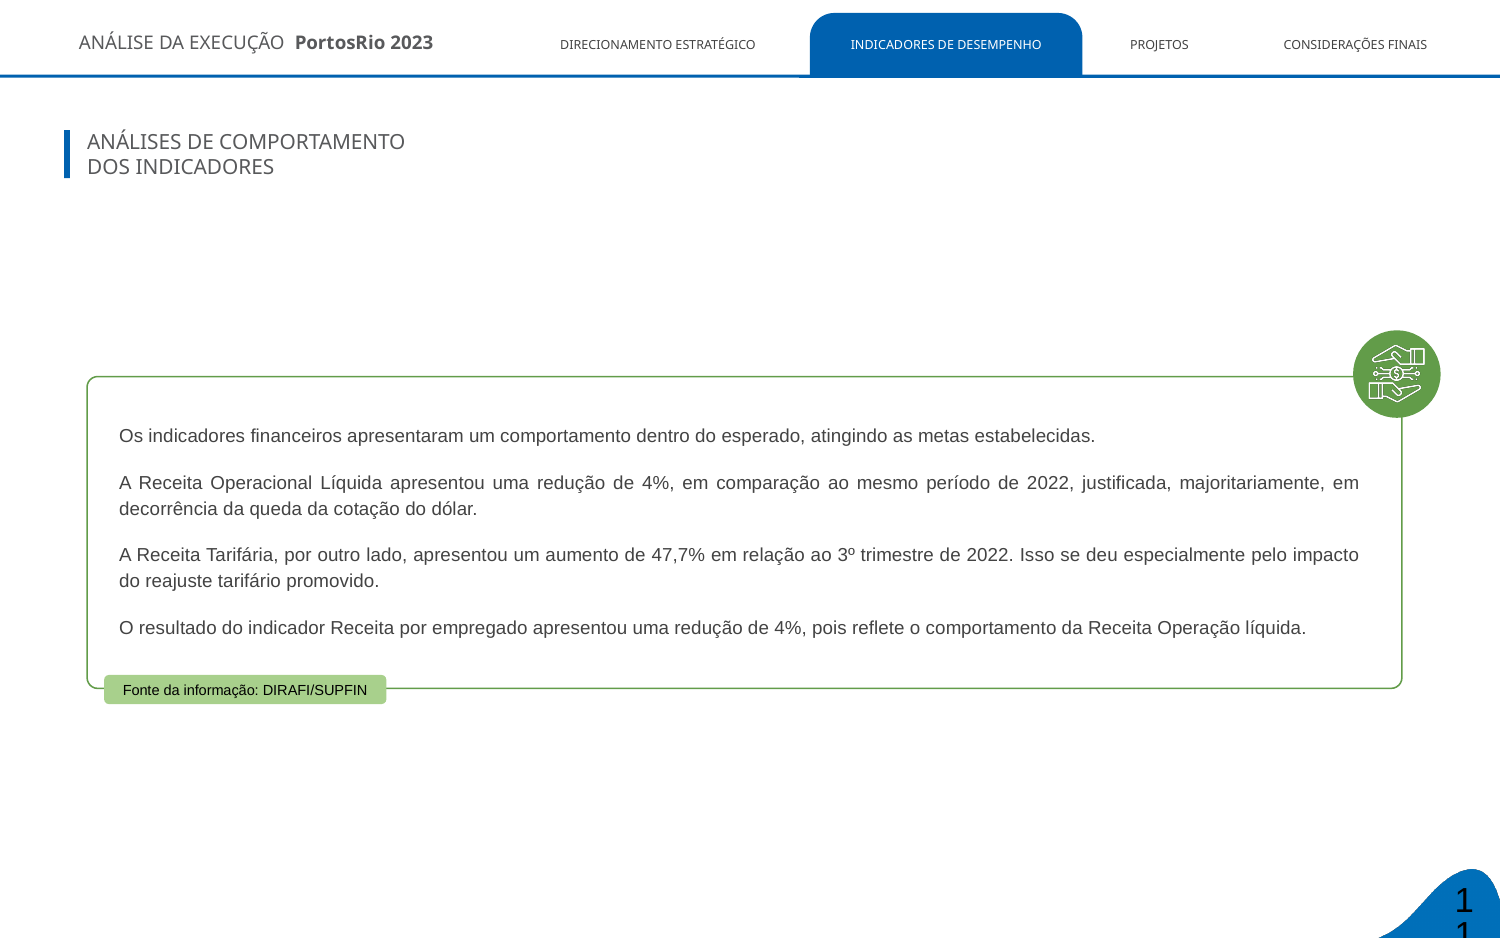

ANÁLISE DA EXECUÇÃO PortosRio 2023
DIRECIONAMENTO ESTRATÉGICO
INDICADORES DE DESEMPENHO
PROJETOS
CONSIDERAÇÕES FINAIS
ANÁLISES DE COMPORTAMENTO DOS INDICADORES
Os indicadores financeiros apresentaram um comportamento dentro do esperado, atingindo as metas estabelecidas.
A Receita Operacional Líquida apresentou uma redução de 4%, em comparação ao mesmo período de 2022, justificada, majoritariamente, em decorrência da queda da cotação do dólar.
A Receita Tarifária, por outro lado, apresentou um aumento de 47,7% em relação ao 3º trimestre de 2022. Isso se deu especialmente pelo impacto do reajuste tarifário promovido.
O resultado do indicador Receita por empregado apresentou uma redução de 4%, pois reflete o comportamento da Receita Operação líquida.
Fonte da informação: DIRAFI/SUPFIN